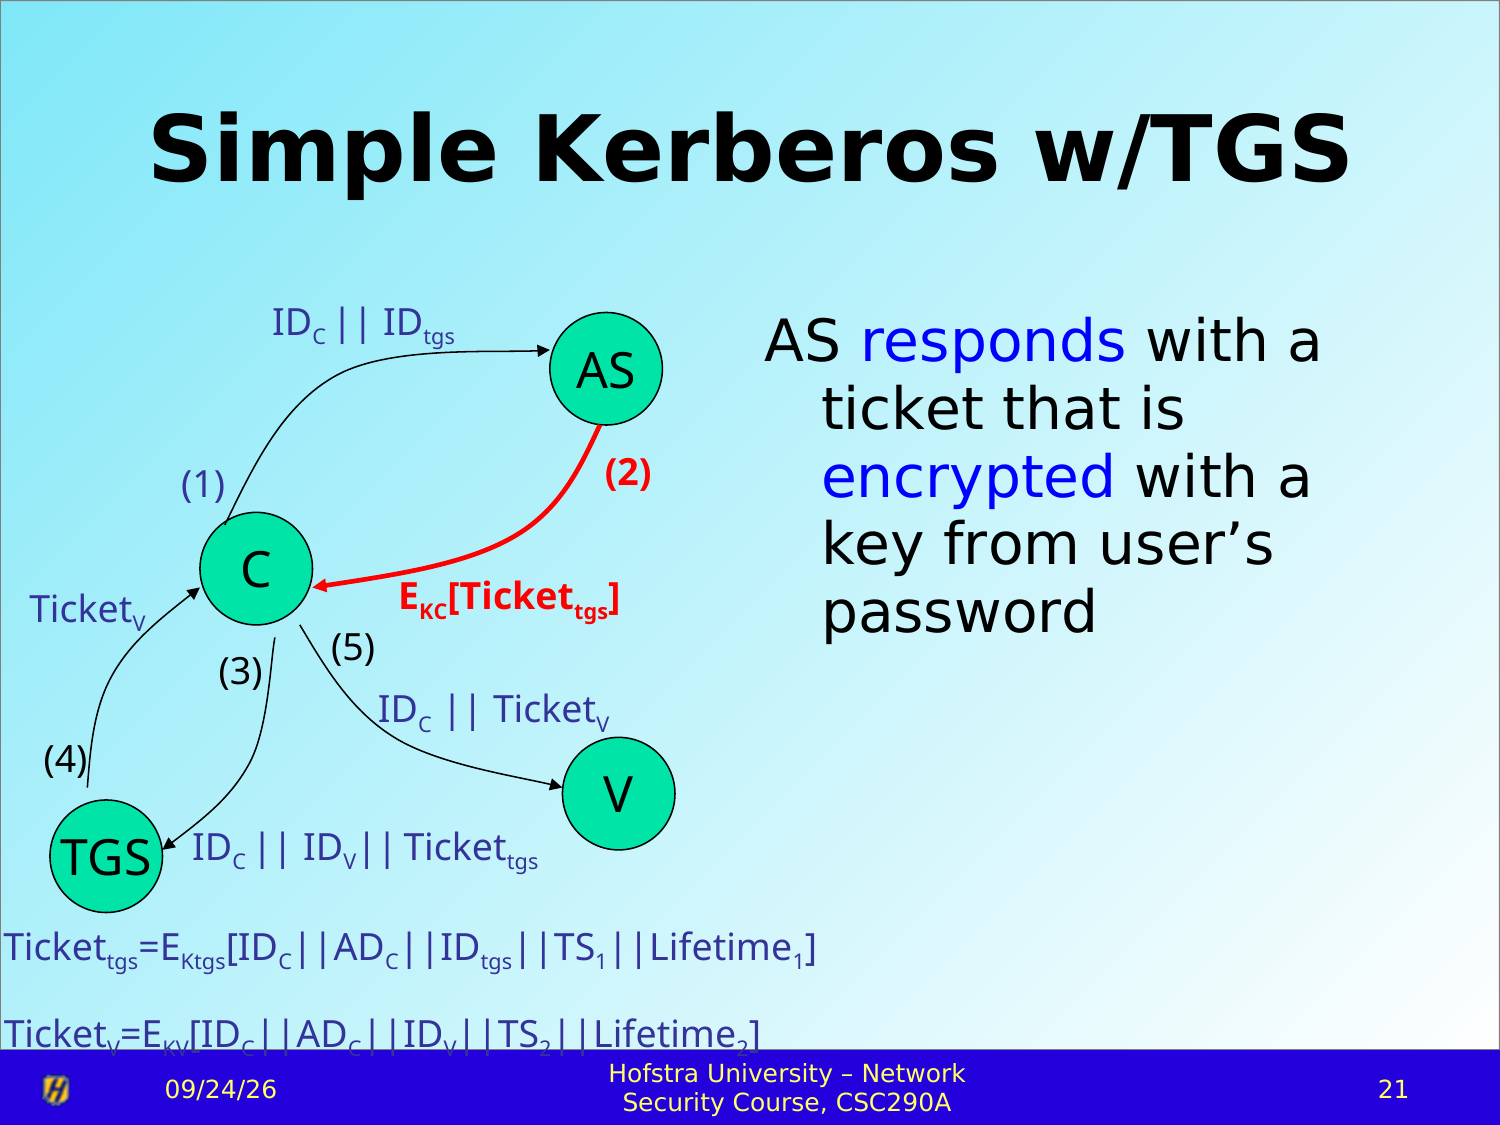

# Simple Kerberos w/TGS
IDC || IDtgs
AS responds with a ticket that is encrypted with a key from user’s password
AS
(2)
(1)
C
EKC[Tickettgs]
TicketV
(5)
(3)
IDC || TicketV
(4)
V
TGS
IDC || IDV|| Tickettgs
Tickettgs=EKtgs[IDC||ADC||IDtgs||TS1||Lifetime1]
TicketV=EKV[IDC||ADC||IDV||TS2||Lifetime2]
21